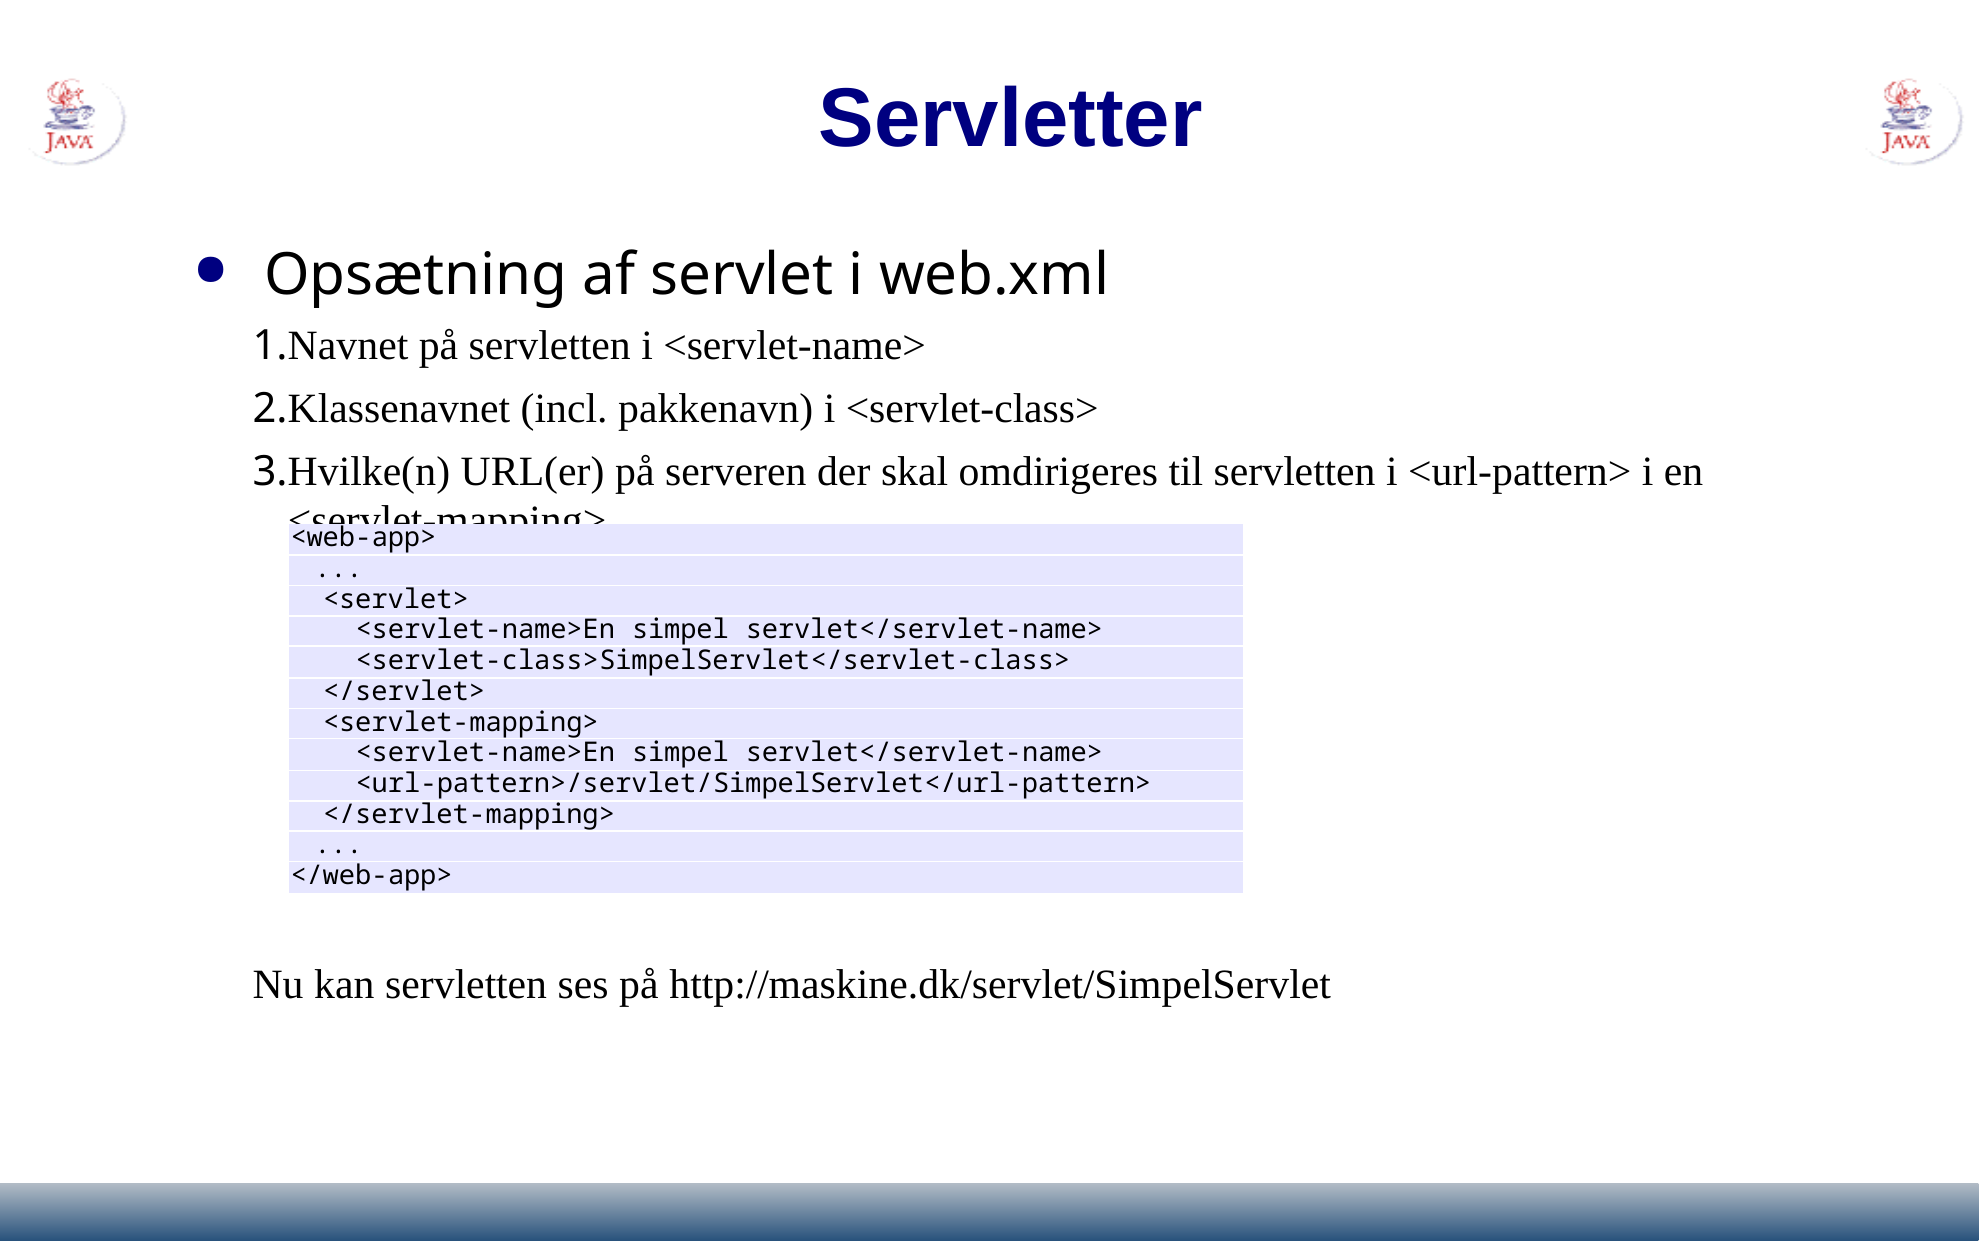

# Servletter
Opsætning af servlet i web.xml
1.Navnet på servletten i <servlet-name>
2.Klassenavnet (incl. pakkenavn) i <servlet-class>
3.Hvilke(n) URL(er) på serveren der skal omdirigeres til servletten i <url-pattern> i en <servlet-mapping>
Nu kan servletten ses på http://maskine.dk/servlet/SimpelServlet